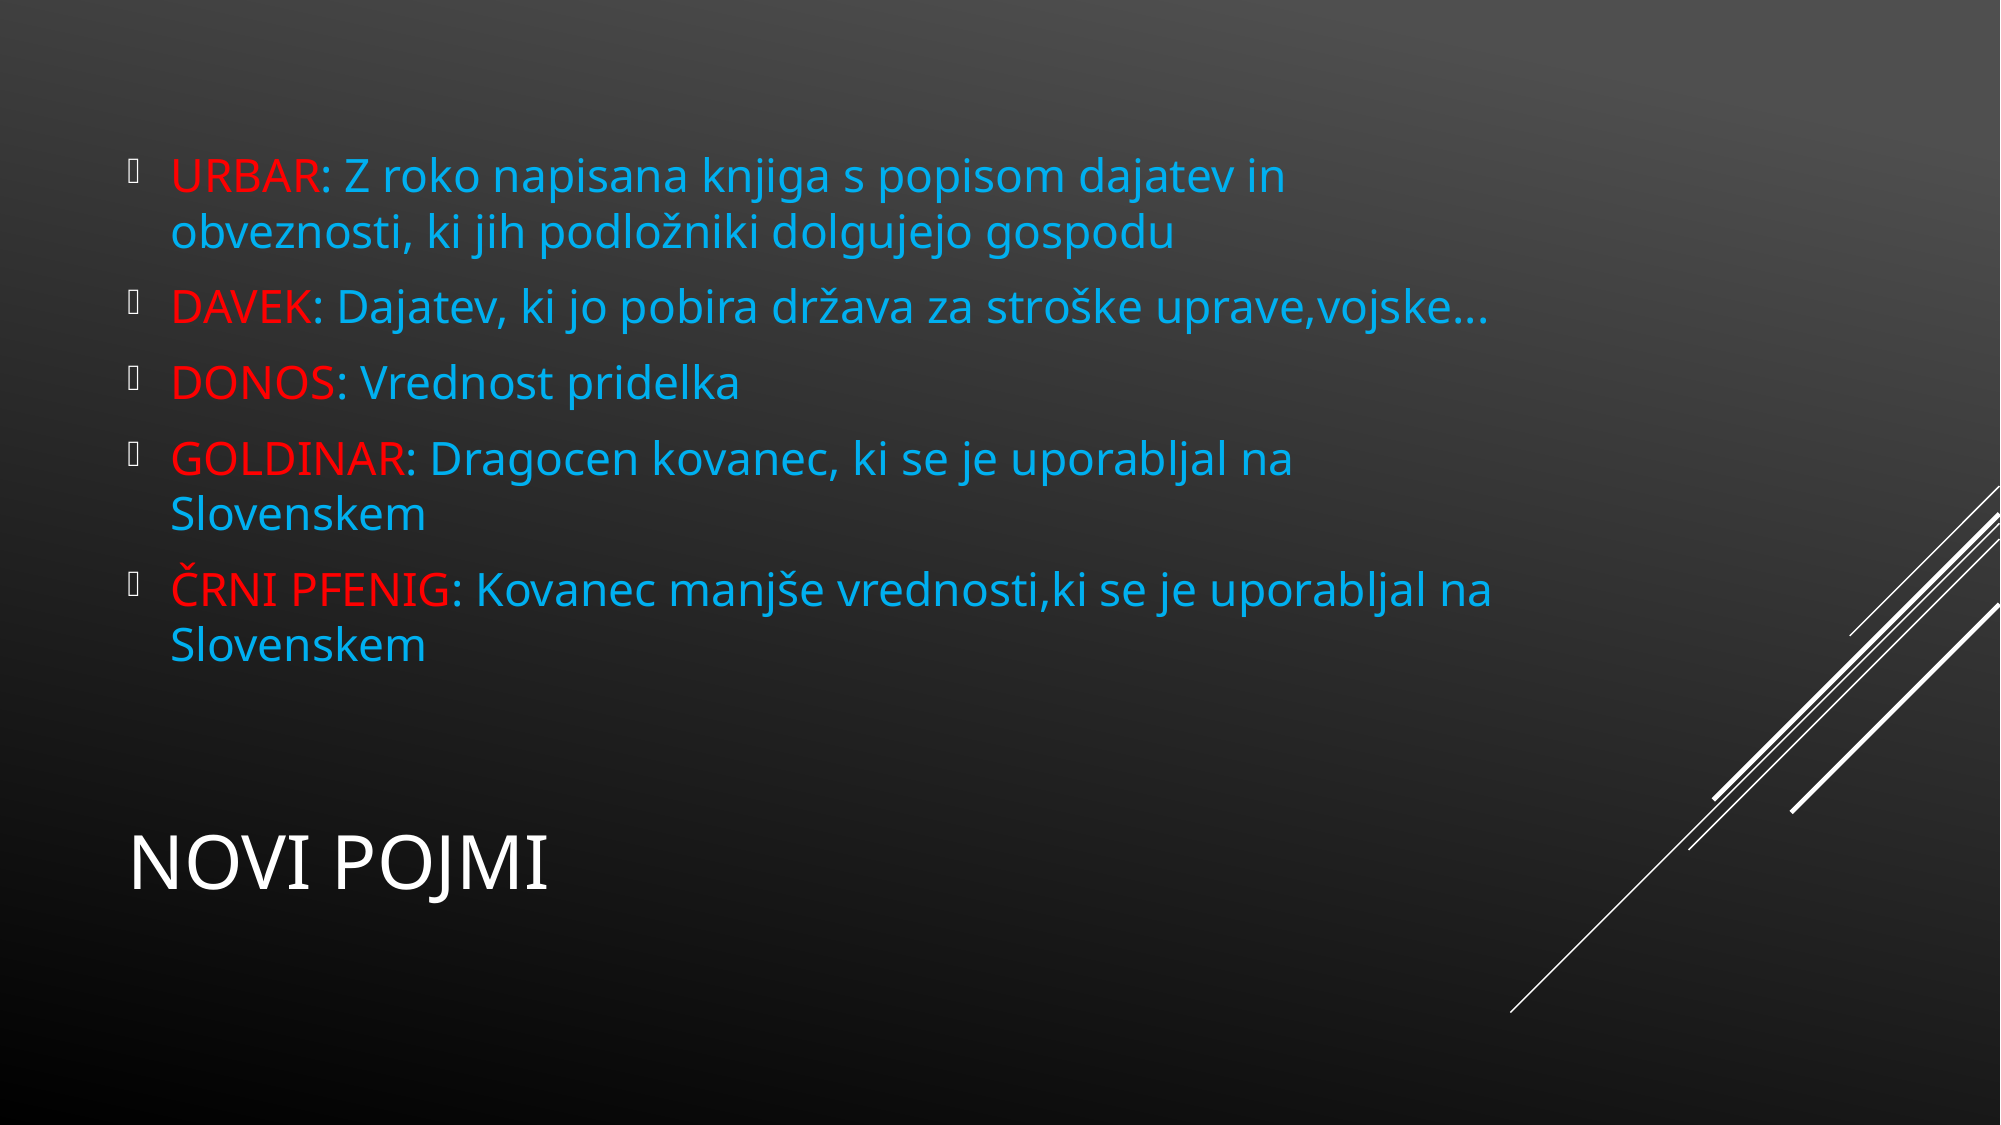

URBAR: Z roko napisana knjiga s popisom dajatev in obveznosti, ki jih podložniki dolgujejo gospodu
DAVEK: Dajatev, ki jo pobira država za stroške uprave,vojske...
DONOS: Vrednost pridelka
GOLDINAR: Dragocen kovanec, ki se je uporabljal na Slovenskem
ČRNI PFENIG: Kovanec manjše vrednosti,ki se je uporabljal na Slovenskem
# NOVI POJMI